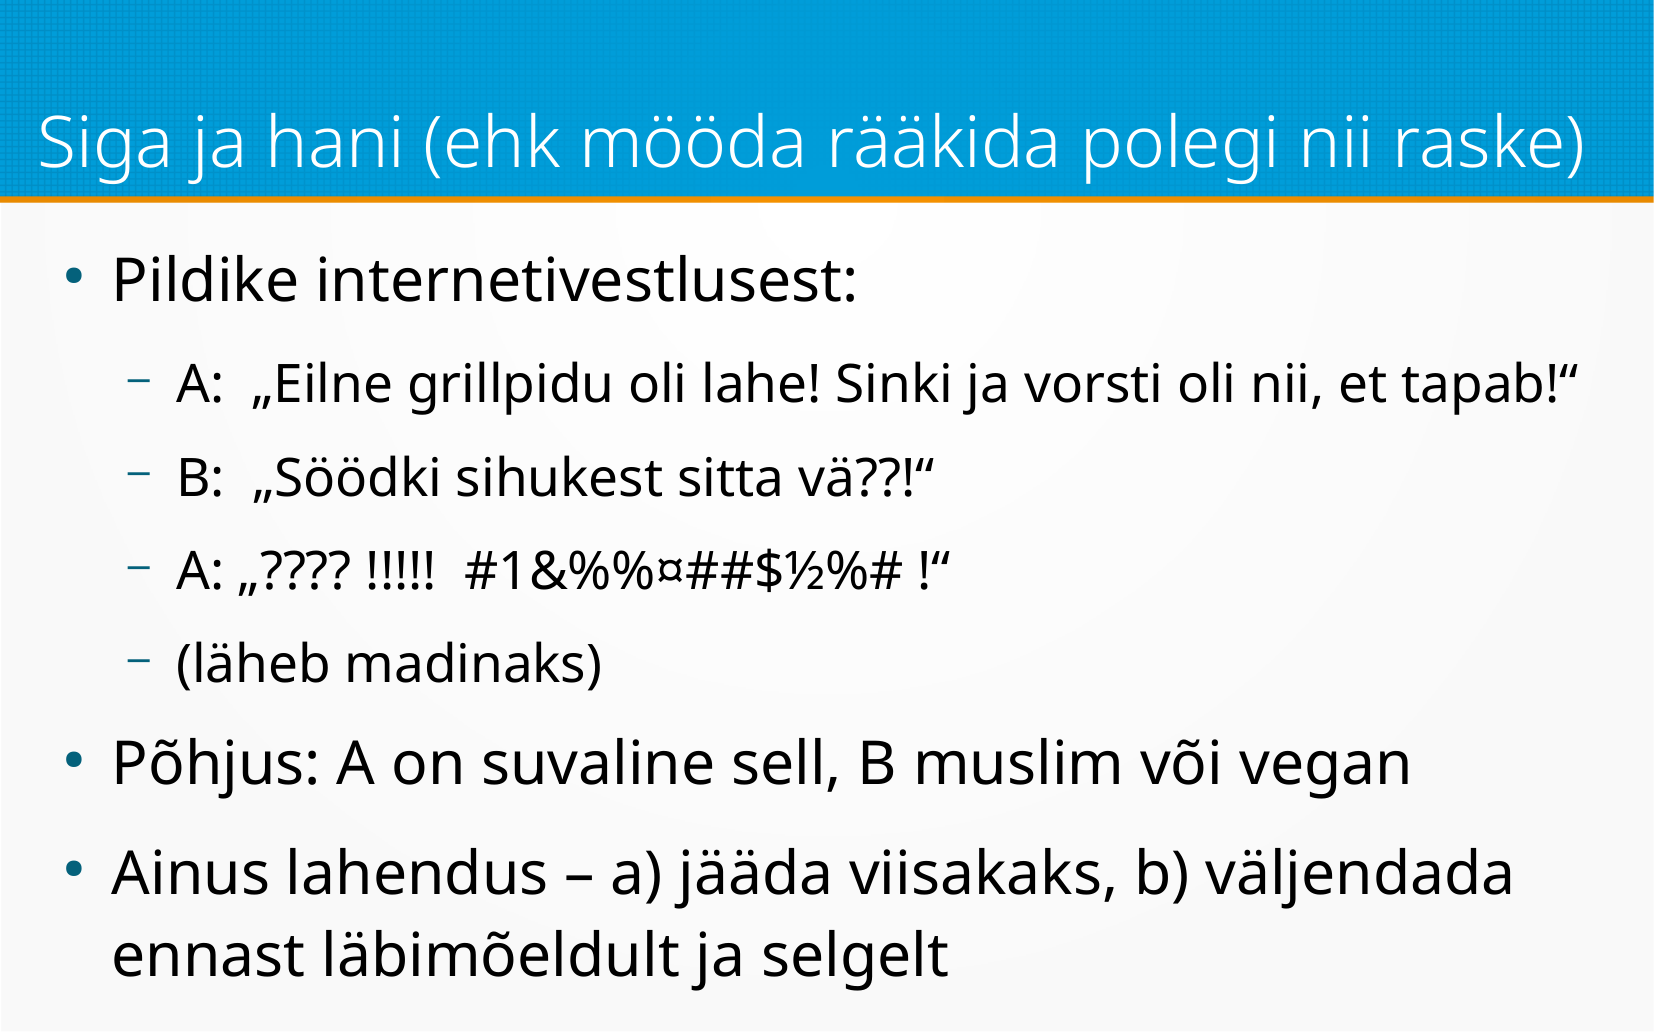

# Siga ja hani (ehk mööda rääkida polegi nii raske)
Pildike internetivestlusest:
A: „Eilne grillpidu oli lahe! Sinki ja vorsti oli nii, et tapab!“
B: „Söödki sihukest sitta vä??!“
A: „???? !!!!! #1&%%¤##$½%# !“
(läheb madinaks)
Põhjus: A on suvaline sell, B muslim või vegan
Ainus lahendus – a) jääda viisakaks, b) väljendada ennast läbimõeldult ja selgelt